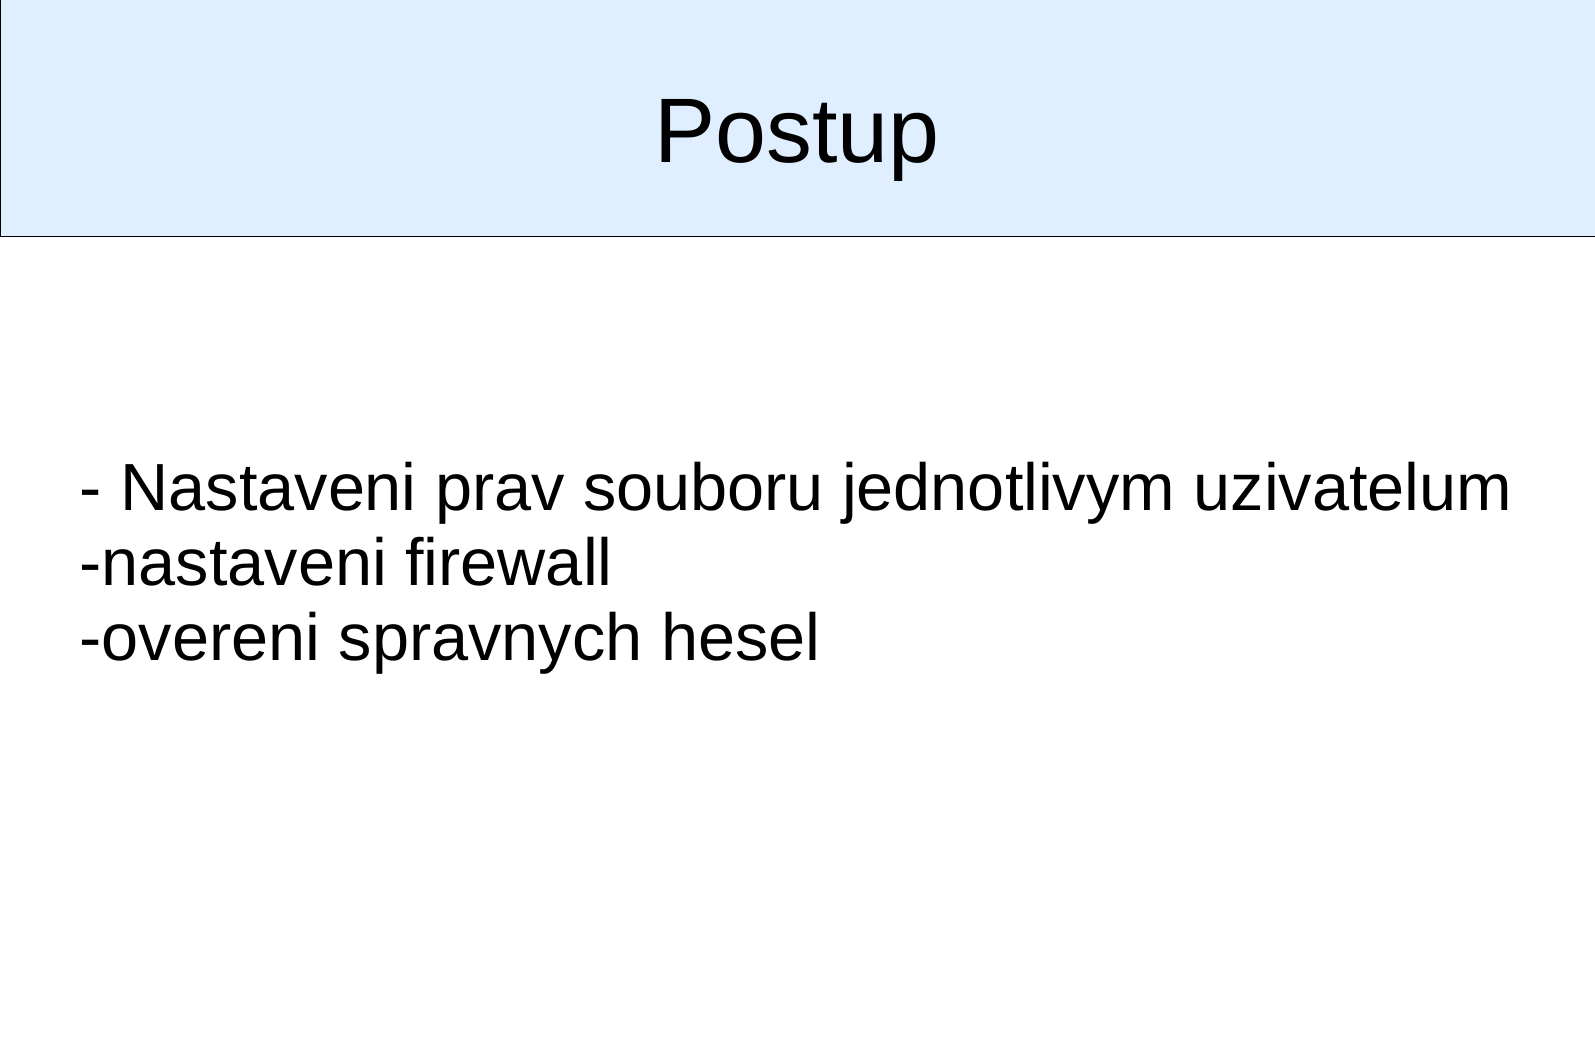

# Postup
- Nastaveni prav souboru jednotlivym uzivatelum
-nastaveni firewall
-overeni spravnych hesel